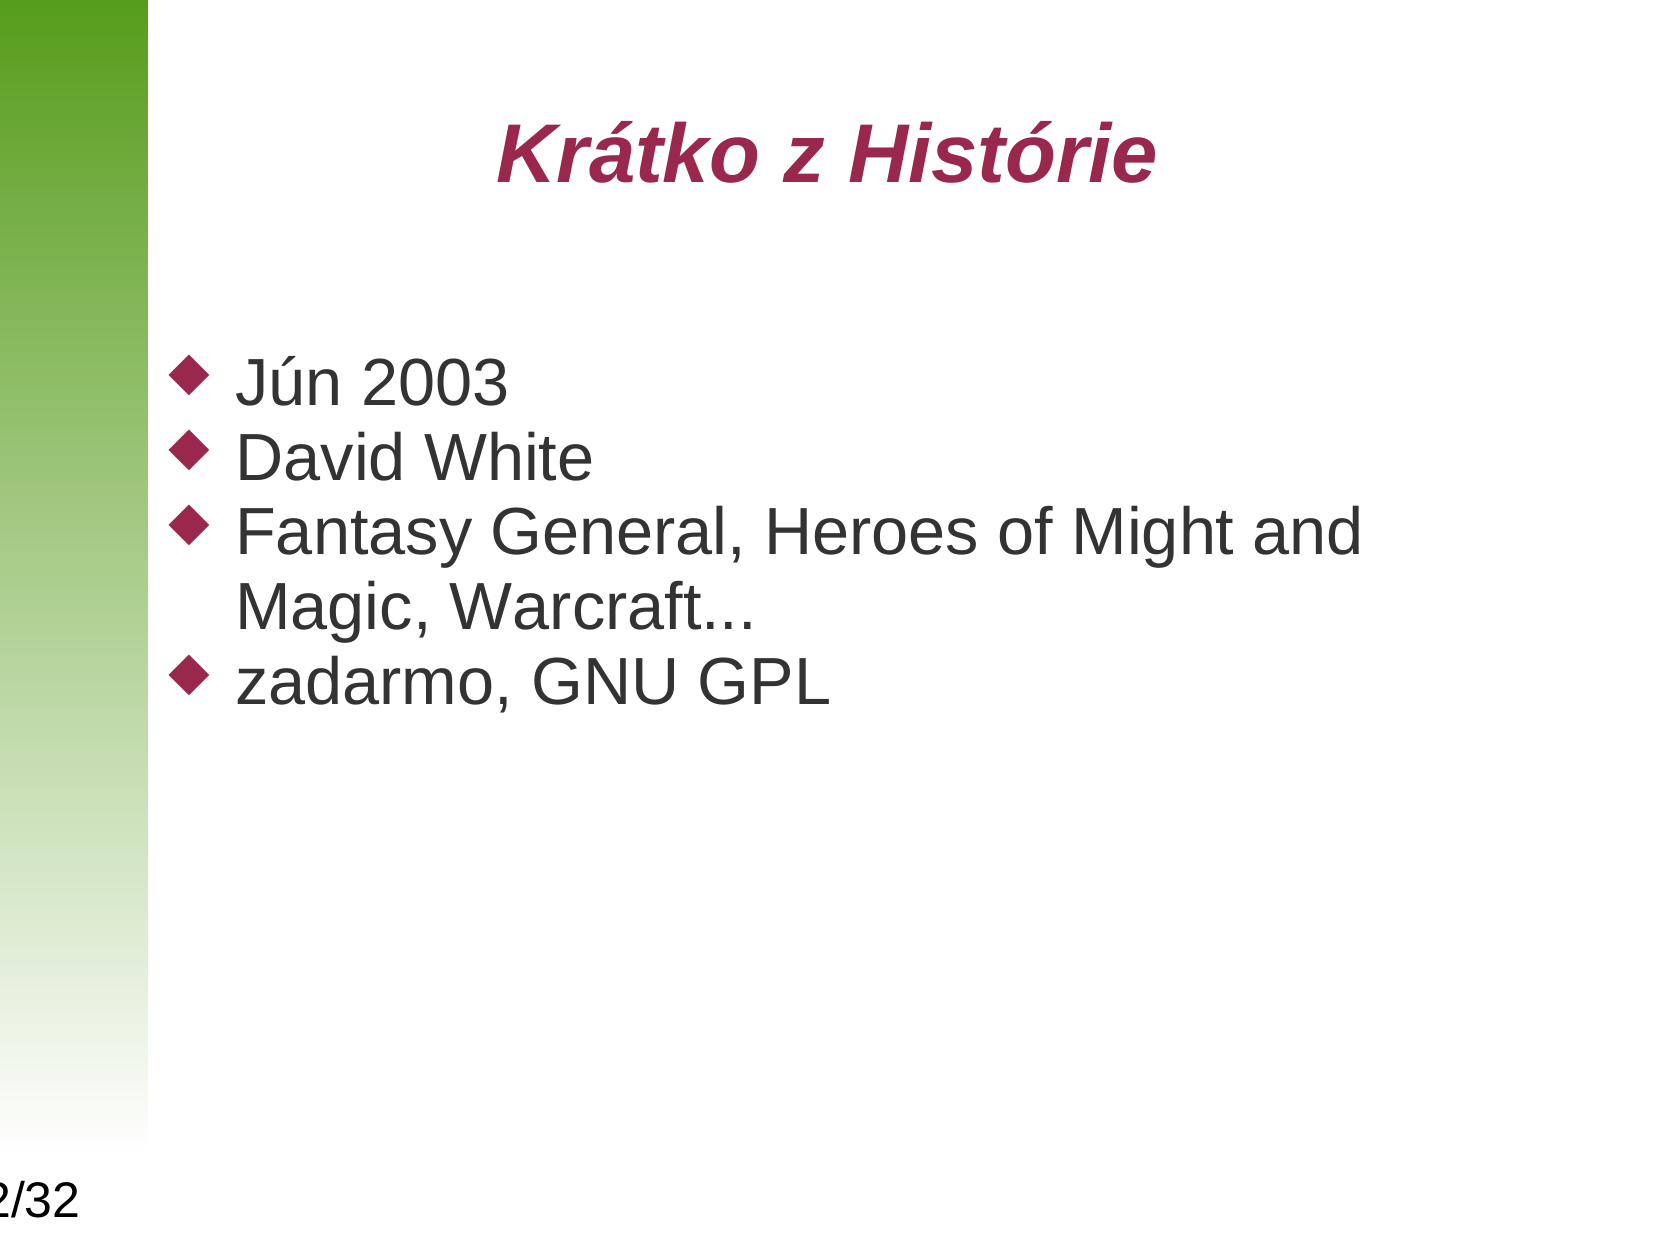

# Krátko z Histórie
Jún 2003
David White
Fantasy General, Heroes of Might and Magic, Warcraft...
zadarmo, GNU GPL